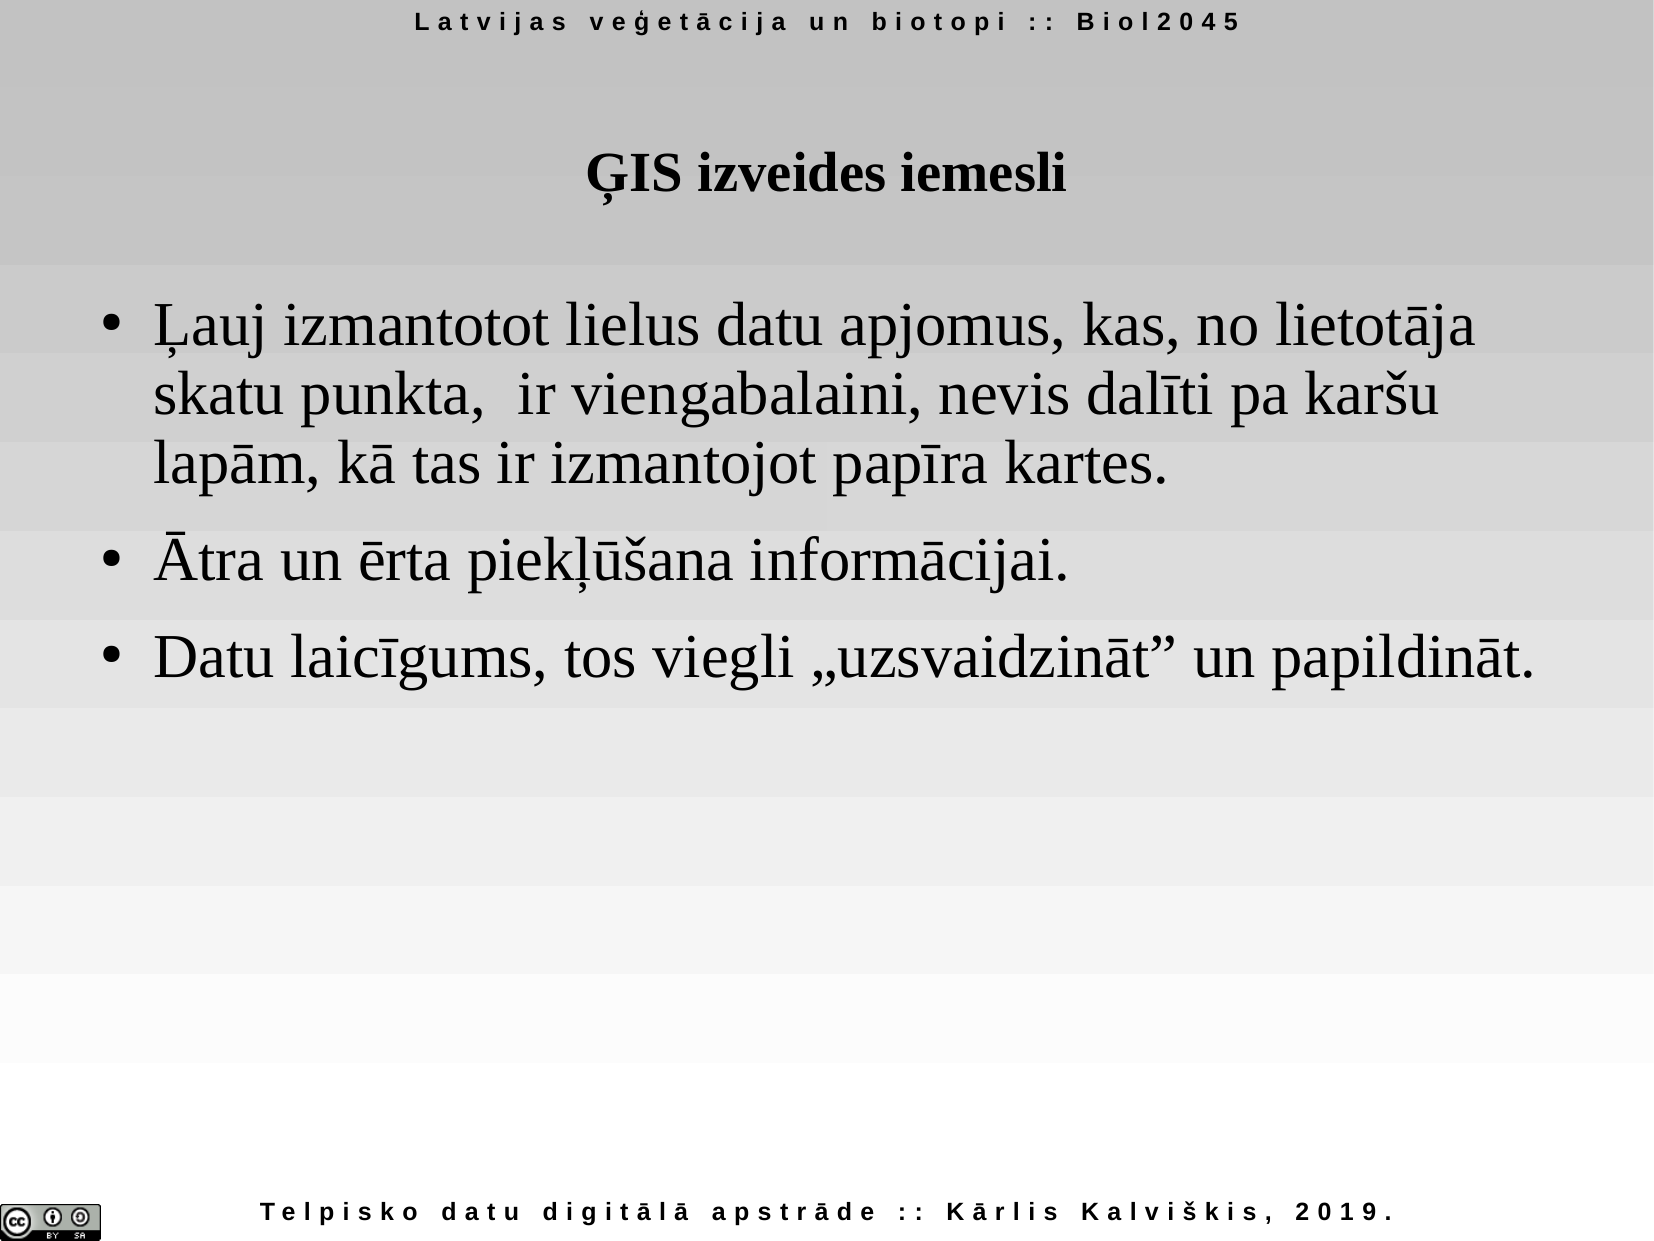

# ĢIS izveides iemesli
Ļauj izmantotot lielus datu apjomus, kas, no lietotāja skatu punkta, ir viengabalaini, nevis dalīti pa karšu lapām, kā tas ir izmantojot papīra kartes.
Ātra un ērta piekļūšana informācijai.
Datu laicīgums, tos viegli „uzsvaidzināt” un papildināt.